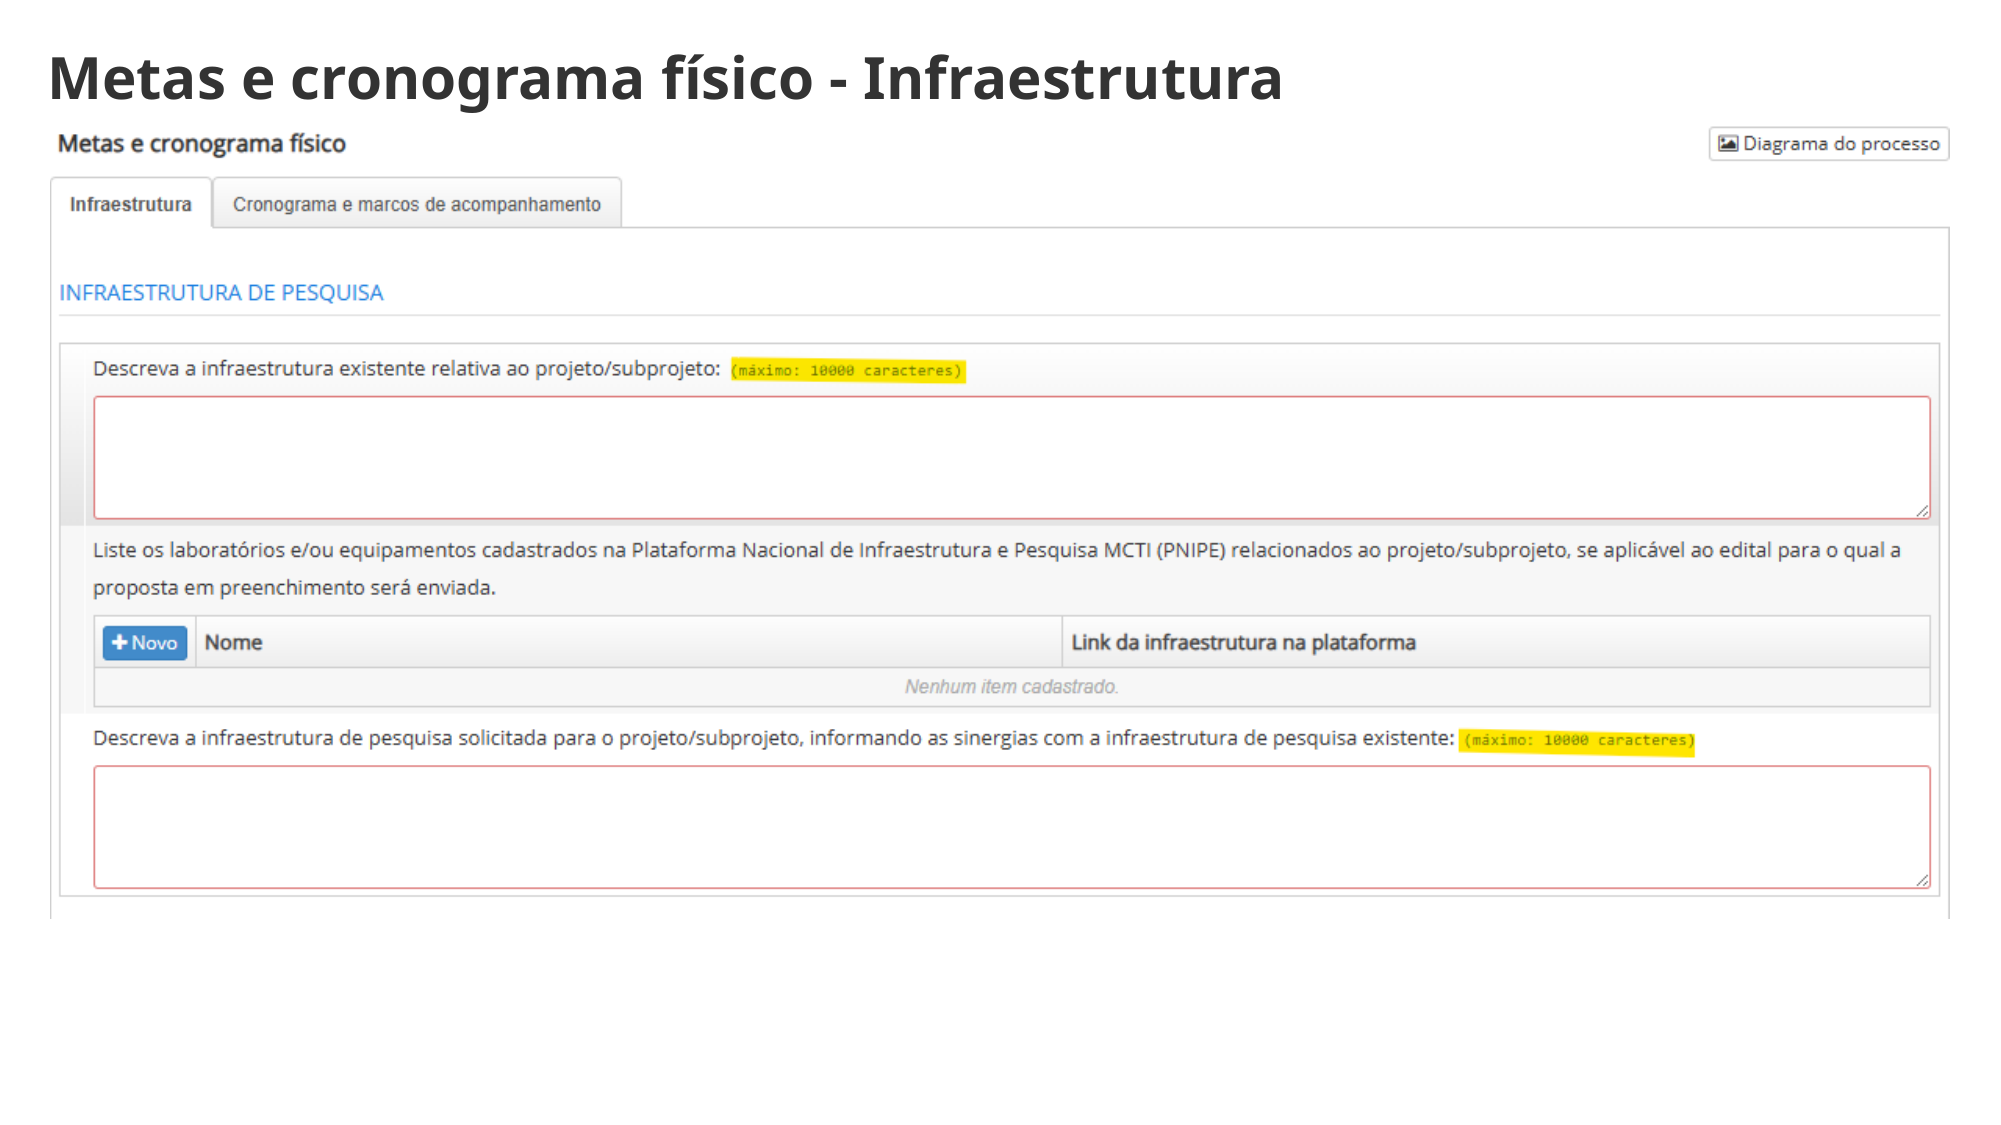

# Metas e cronograma físico - Infraestrutura